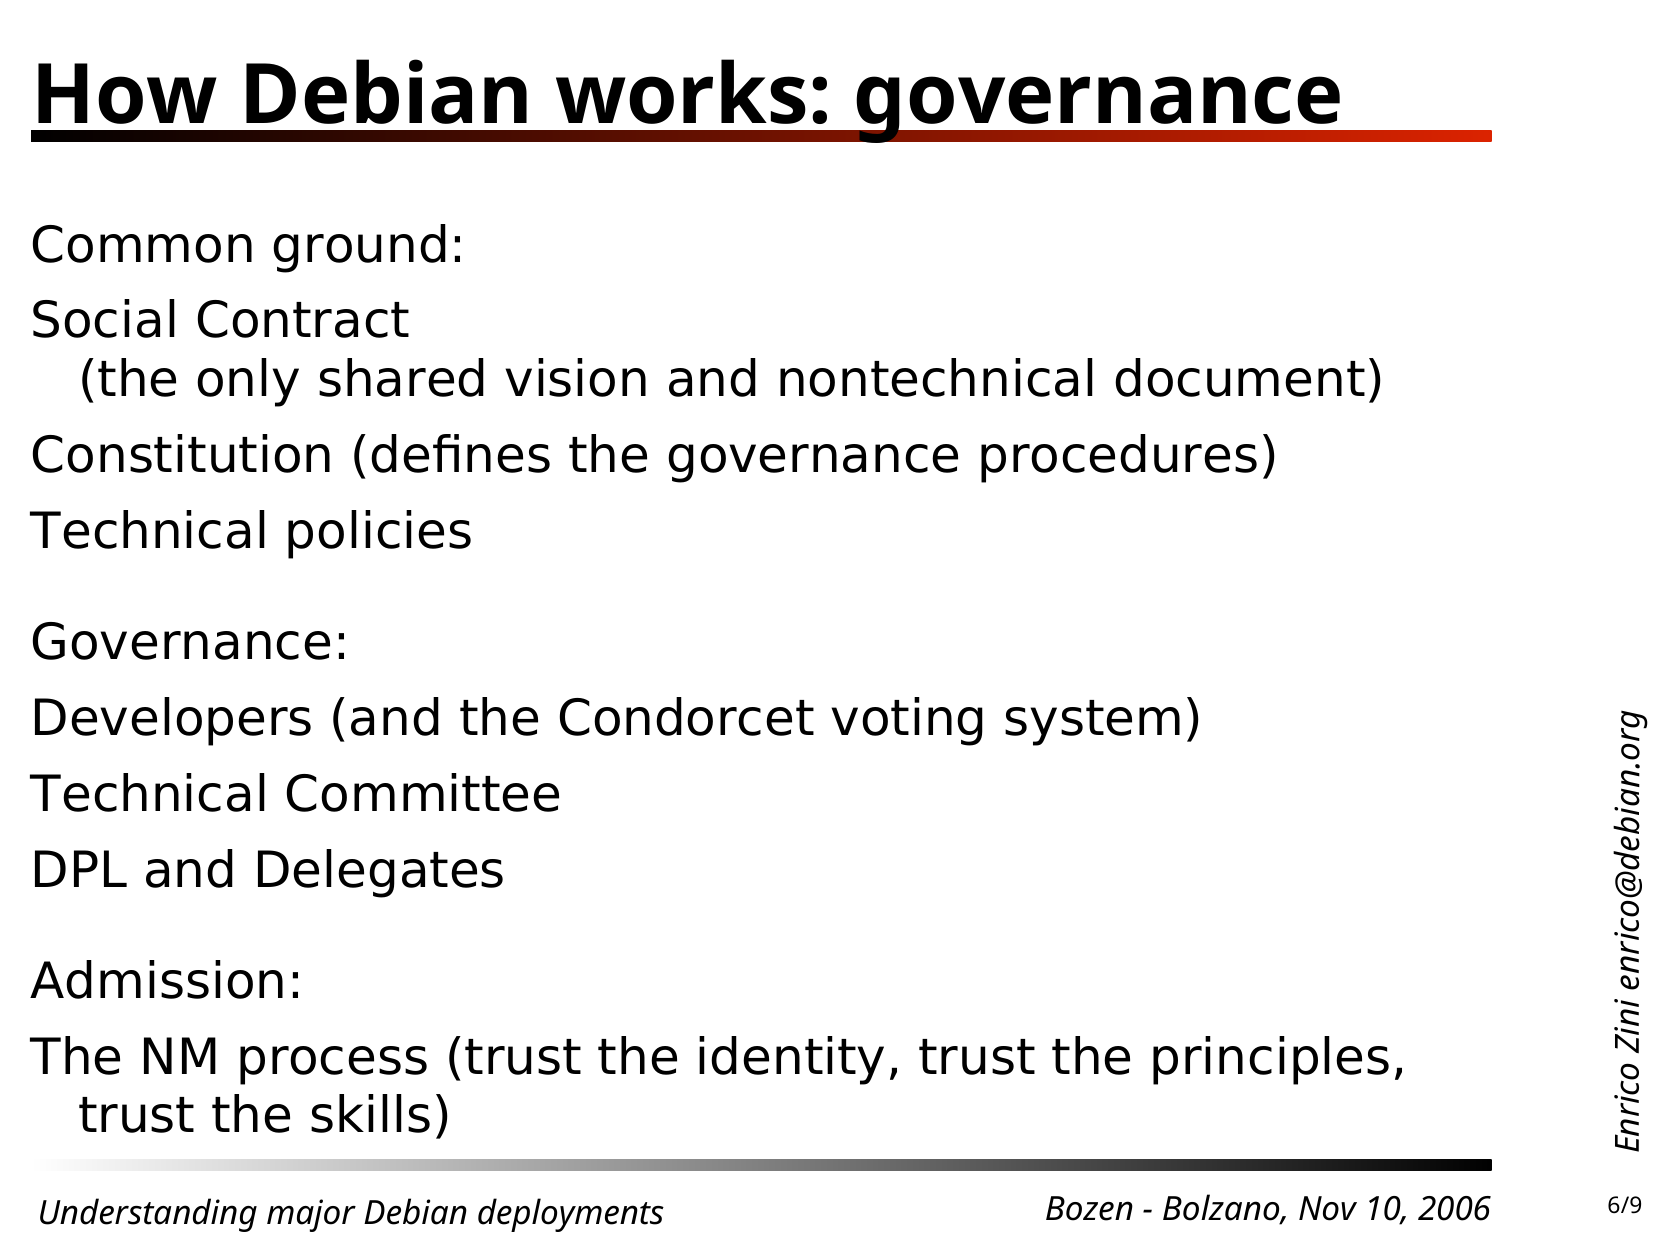

How Debian works: governance
Common ground:
Social Contract
(the only shared vision and nontechnical document)
Constitution (defines the governance procedures)
Technical policies
Governance:
Developers (and the Condorcet voting system)
Technical Committee
DPL and Delegates
Admission:
The NM process (trust the identity, trust the principles, trust the skills)